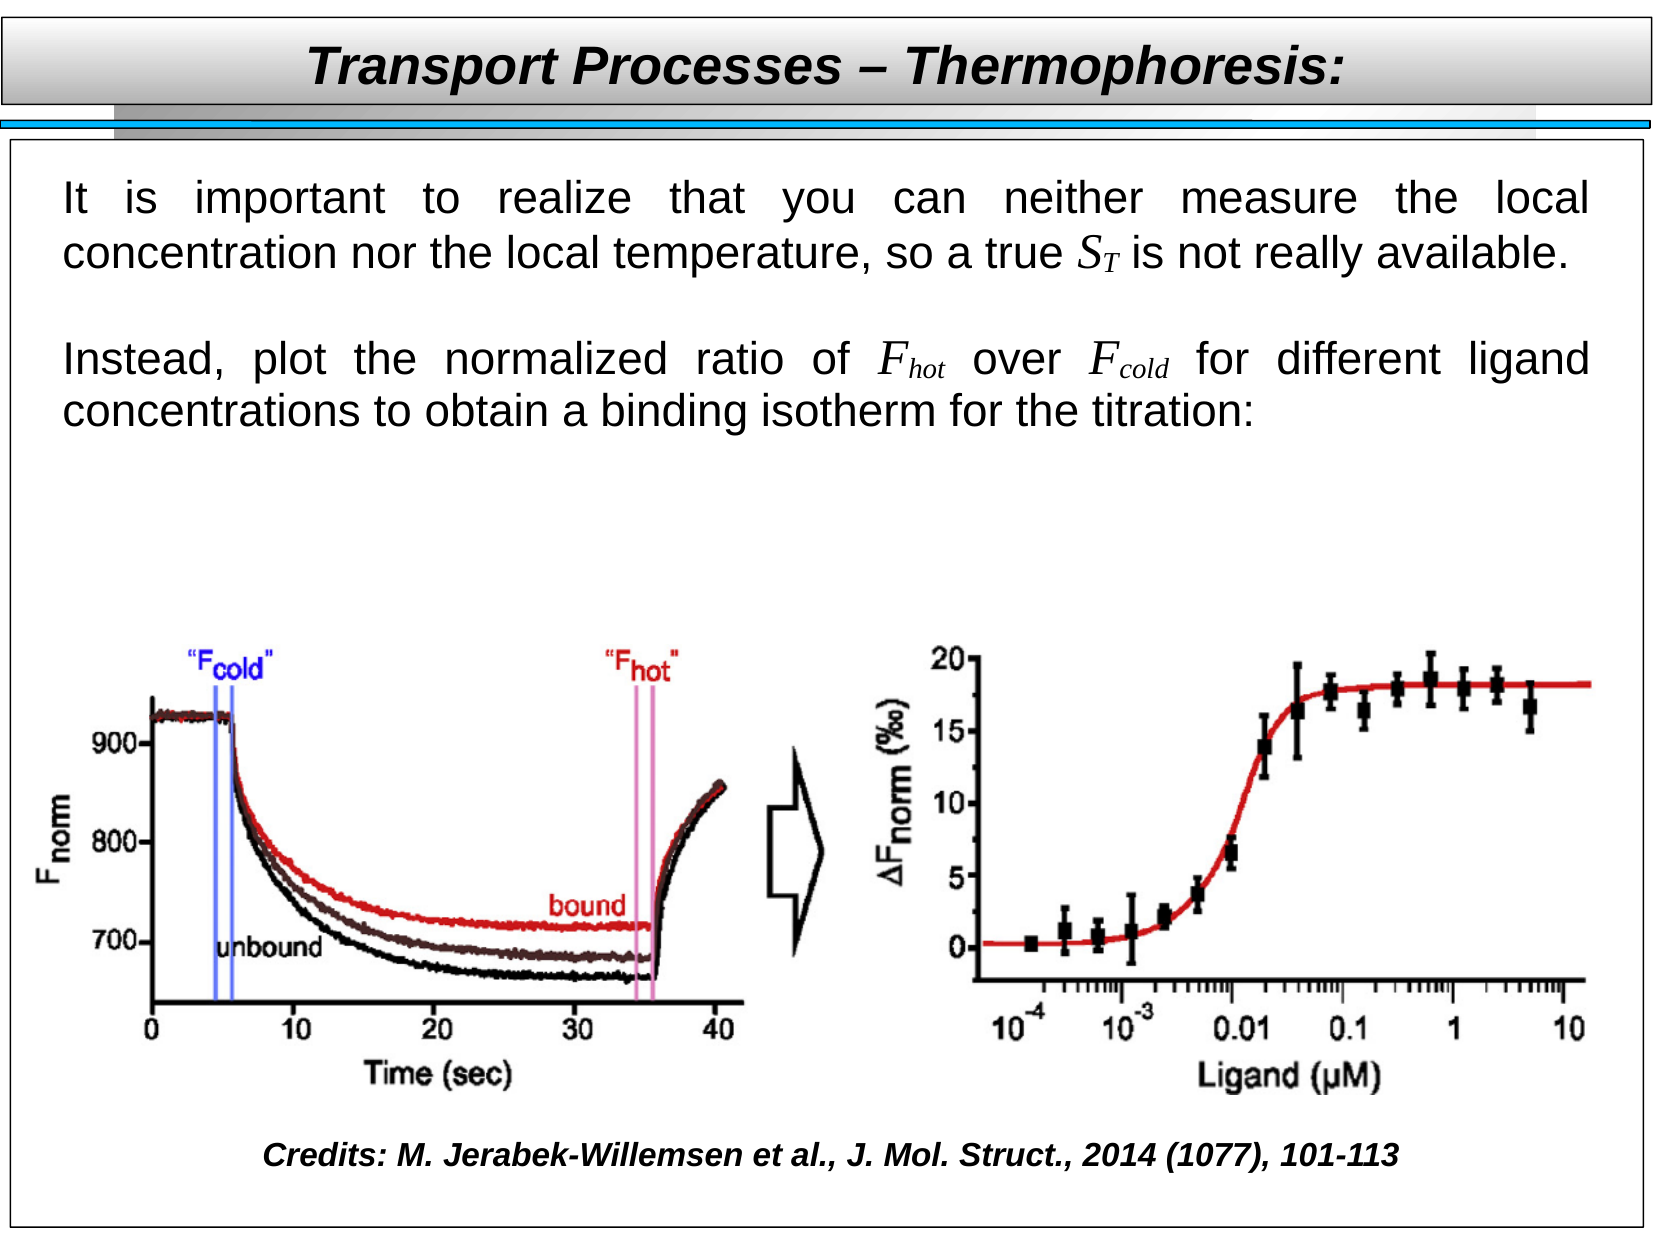

Transport Processes – Thermophoresis:
It is important to realize that you can neither measure the local concentration nor the local temperature, so a true ST is not really available.
Instead, plot the normalized ratio of Fhot over Fcold for different ligand concentrations to obtain a binding isotherm for the titration:
Credits: M. Jerabek-Willemsen et al., J. Mol. Struct., 2014 (1077), 101-113